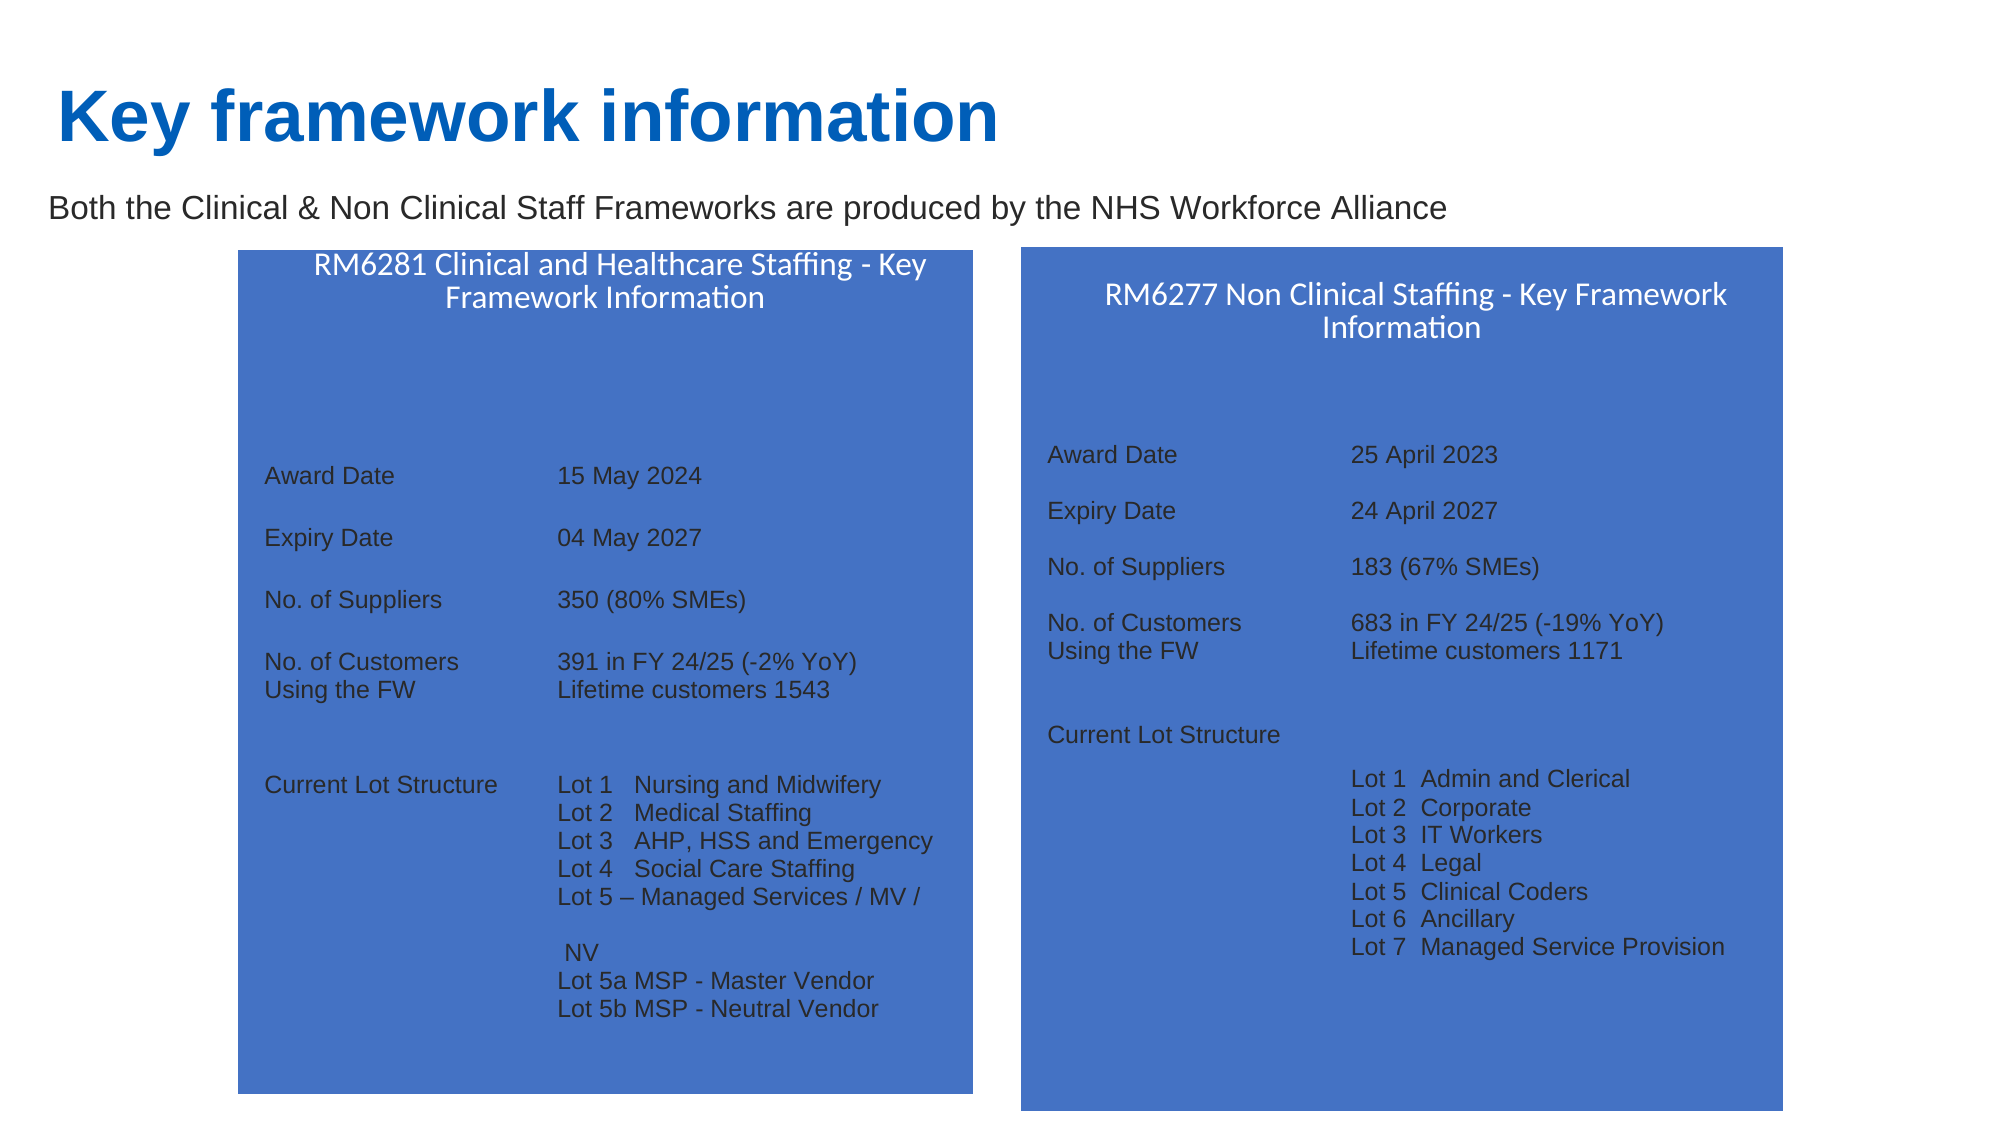

# Key framework information
Both the Clinical & Non Clinical Staff Frameworks are produced by the NHS Workforce Alliance
| RM6277 Non Clinical Staffing - Key Framework Information | |
| --- | --- |
| Award Date | 25 April 2023 |
| Expiry Date | 24 April 2027 |
| No. of Suppliers | 183 (67% SMEs) |
| No. of Customers Using the FW | 683 in FY 24/25 (-19% YoY) Lifetime customers 1171 |
| Current Lot Structure | Lot 1 Admin and Clerical Lot 2 Corporate Lot 3 IT Workers Lot 4 Legal Lot 5 Clinical Coders Lot 6 Ancillary Lot 7 Managed Service Provision |
| | |
| | |
| | |
| RM6281 Clinical and Healthcare Staffing - Key Framework Information | |
| --- | --- |
| Award Date | 15 May 2024 |
| Expiry Date | 04 May 2027 |
| No. of Suppliers | 350 (80% SMEs) |
| No. of Customers Using the FW | 391 in FY 24/25 (-2% YoY) Lifetime customers 1543 |
| Current Lot Structure | Lot 1 Nursing and Midwifery Lot 2 Medical Staffing Lot 3 AHP, HSS and Emergency Lot 4 Social Care Staffing Lot 5 – Managed Services / MV /  NV Lot 5a MSP - Master Vendor Lot 5b MSP - Neutral Vendor |
| | |